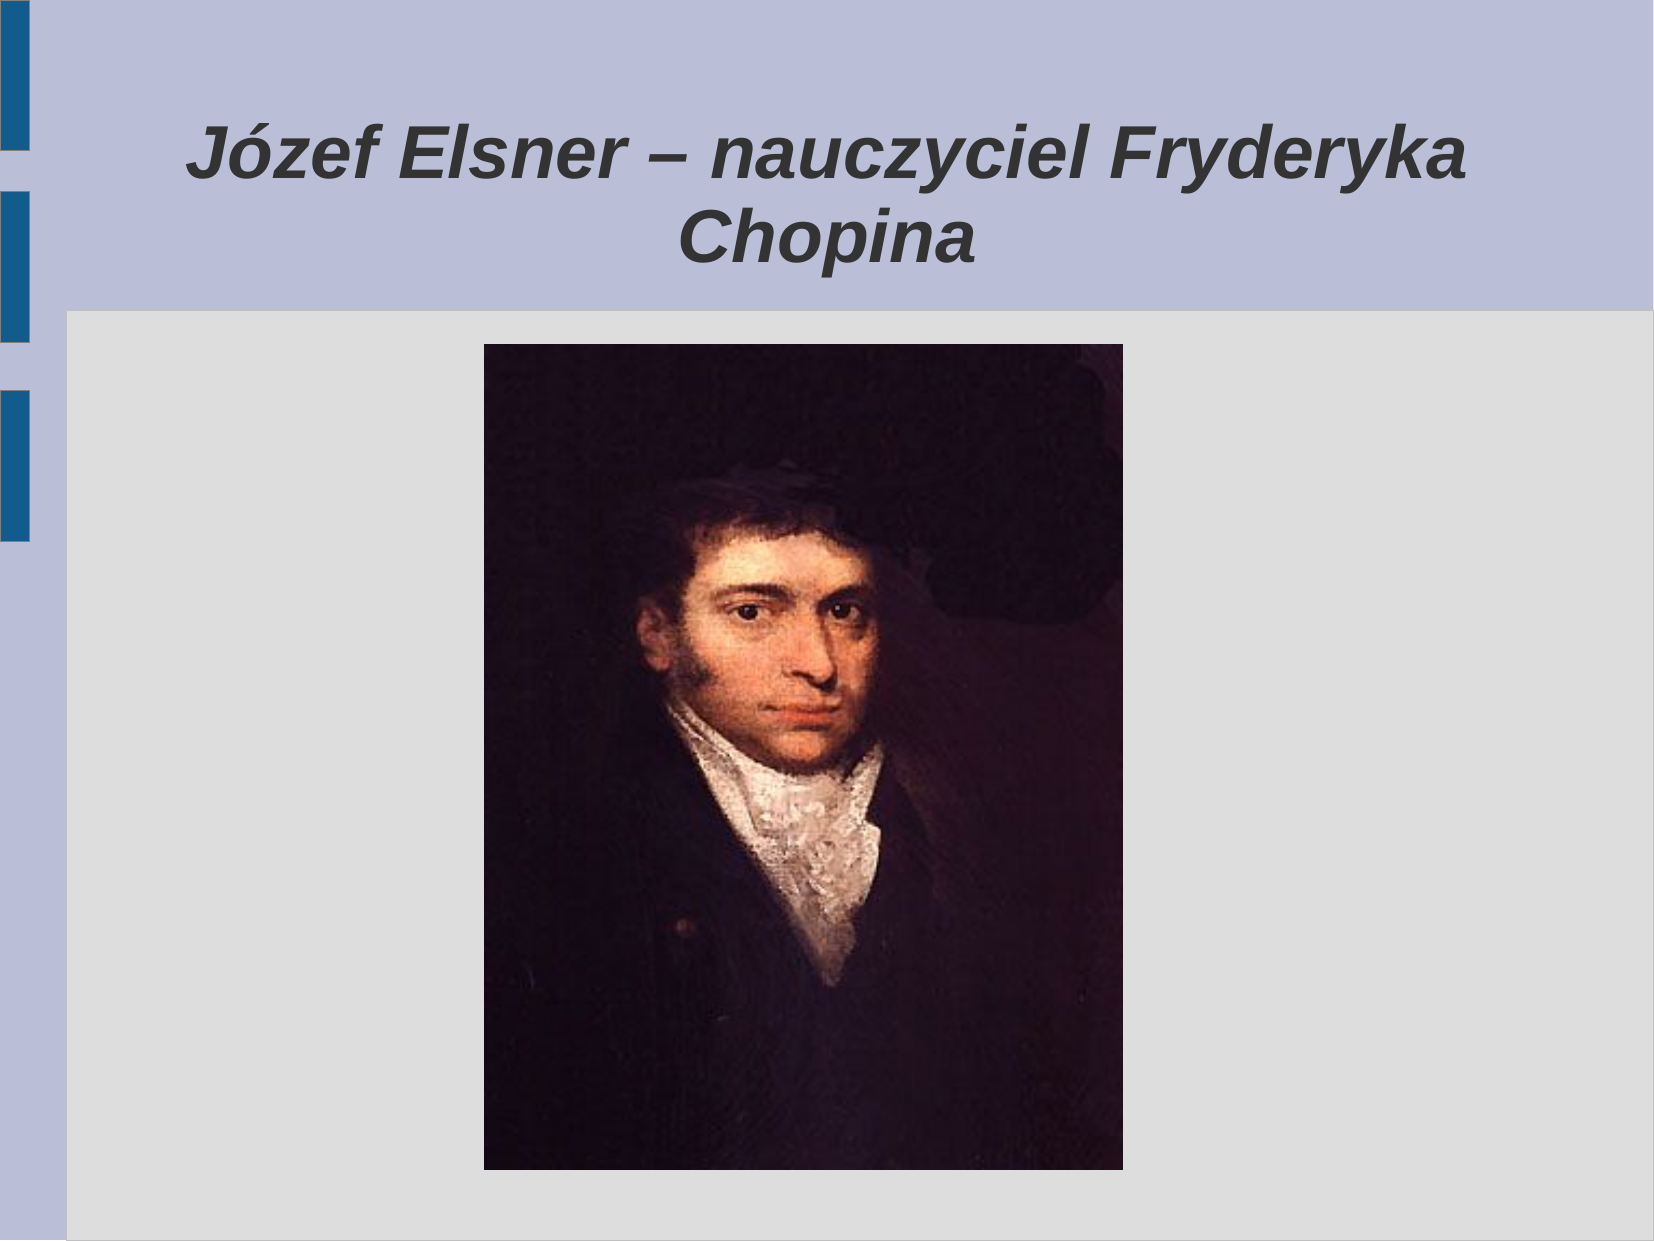

# Józef Elsner – nauczyciel Fryderyka Chopina